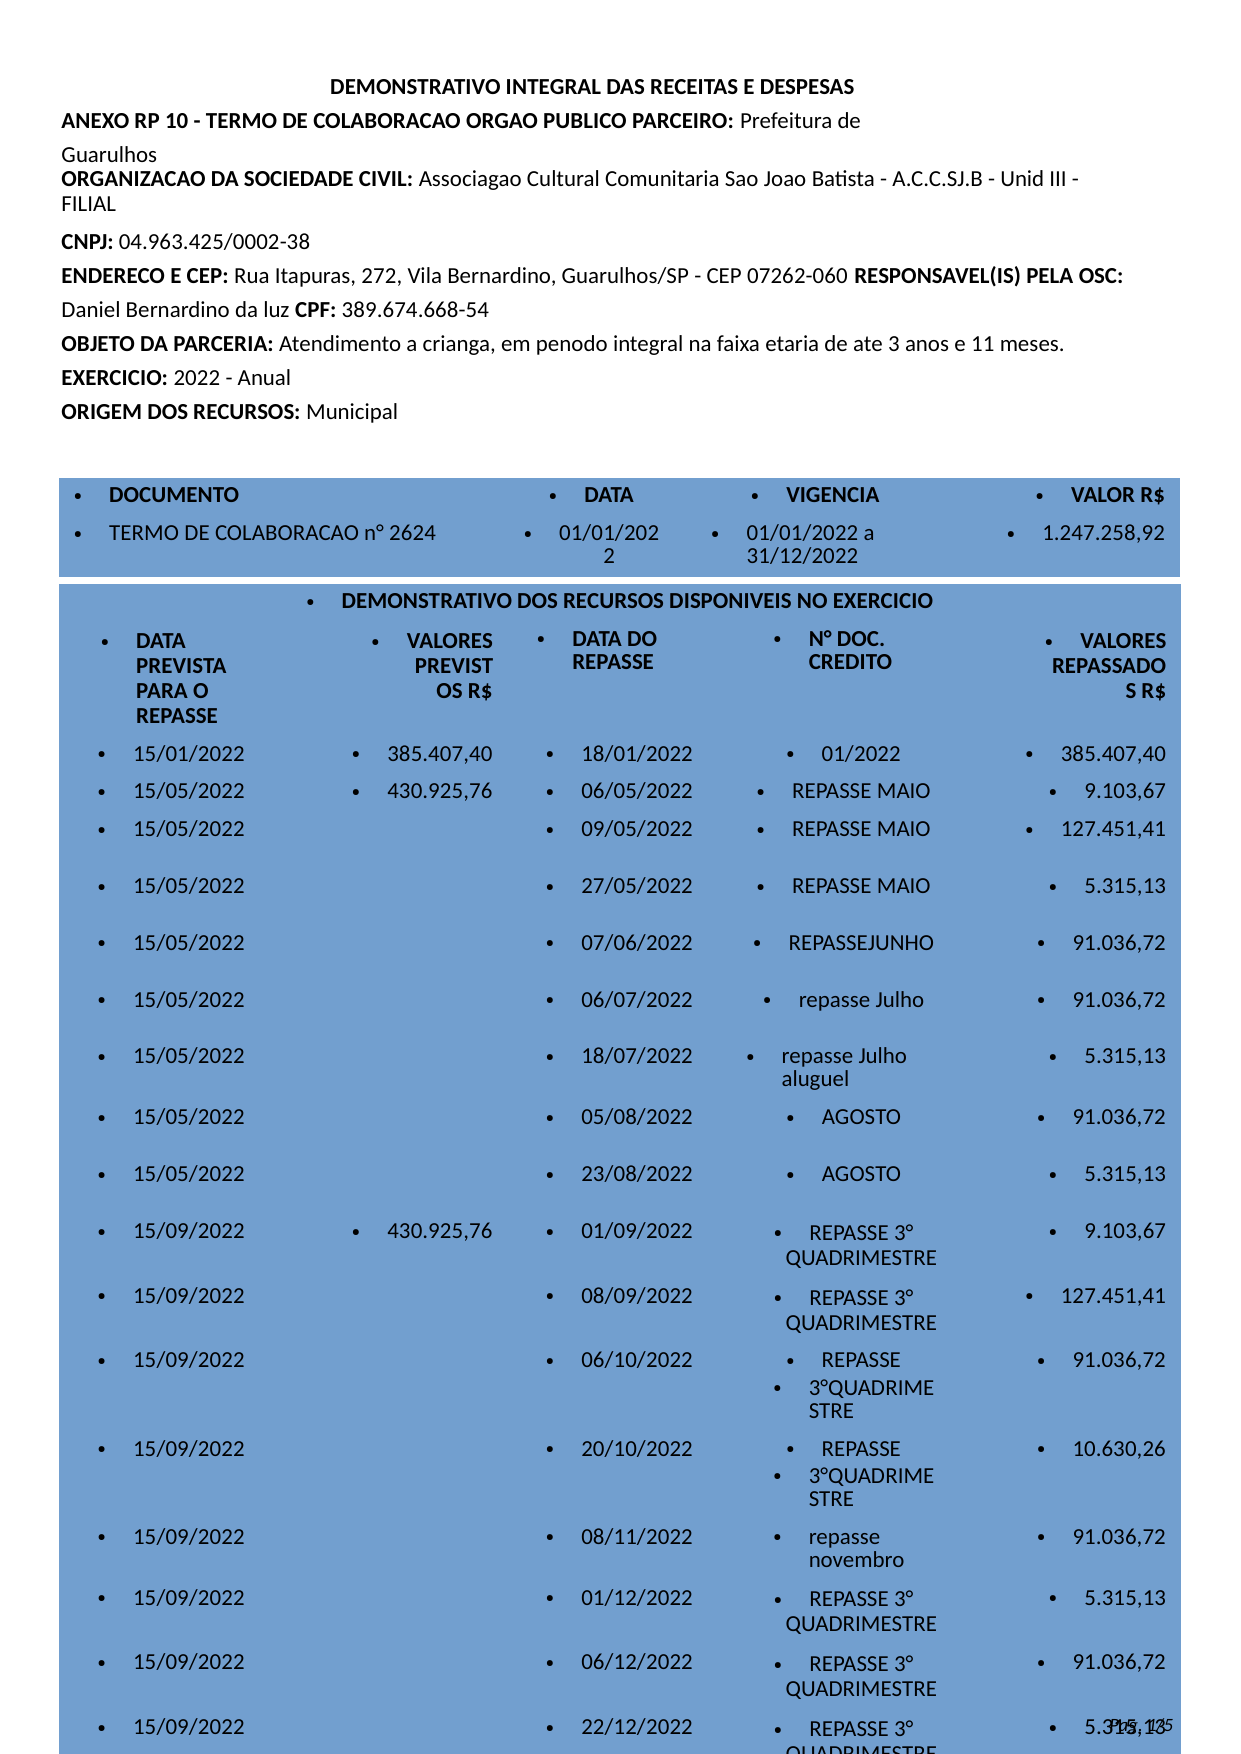

DEMONSTRATIVO INTEGRAL DAS RECEITAS E DESPESAS ANEXO RP 10 - TERMO DE COLABORACAO ORGAO PUBLICO PARCEIRO: Prefeitura de Guarulhos
ORGANIZACAO DA SOCIEDADE CIVIL: Associagao Cultural Comunitaria Sao Joao Batista - A.C.C.SJ.B - Unid III -FILIAL
CNPJ: 04.963.425/0002-38
ENDERECO E CEP: Rua Itapuras, 272, Vila Bernardino, Guarulhos/SP - CEP 07262-060 RESPONSAVEL(IS) PELA OSC: Daniel Bernardino da luz CPF: 389.674.668-54
OBJETO DA PARCERIA: Atendimento a crianga, em penodo integral na faixa etaria de ate 3 anos e 11 meses.
EXERCICIO: 2022 - Anual
ORIGEM DOS RECURSOS: Municipal
| DOCUMENTO | DATA | VIGENCIA | VALOR R$ |
| --- | --- | --- | --- |
| TERMO DE COLABORACAO n° 2624 | 01/01/2022 | 01/01/2022 a 31/12/2022 | 1.247.258,92 |
| DEMONSTRATIVO DOS RECURSOS DISPONIVEIS NO EXERCICIO | | | | |
| --- | --- | --- | --- | --- |
| DATA PREVISTA PARA O REPASSE | VALORES PREVISTOS R$ | DATA DO REPASSE | N° DOC. CREDITO | VALORES REPASSADOS R$ |
| 15/01/2022 | 385.407,40 | 18/01/2022 | 01/2022 | 385.407,40 |
| 15/05/2022 | 430.925,76 | 06/05/2022 | REPASSE MAIO | 9.103,67 |
| 15/05/2022 | | 09/05/2022 | REPASSE MAIO | 127.451,41 |
| 15/05/2022 | | 27/05/2022 | REPASSE MAIO | 5.315,13 |
| 15/05/2022 | | 07/06/2022 | REPASSEJUNHO | 91.036,72 |
| 15/05/2022 | | 06/07/2022 | repasse Julho | 91.036,72 |
| 15/05/2022 | | 18/07/2022 | repasse Julho aluguel | 5.315,13 |
| 15/05/2022 | | 05/08/2022 | AGOSTO | 91.036,72 |
| 15/05/2022 | | 23/08/2022 | AGOSTO | 5.315,13 |
| 15/09/2022 | 430.925,76 | 01/09/2022 | REPASSE 3° QUADRIMESTRE | 9.103,67 |
| 15/09/2022 | | 08/09/2022 | REPASSE 3° QUADRIMESTRE | 127.451,41 |
| 15/09/2022 | | 06/10/2022 | REPASSE 3°QUADRIMESTRE | 91.036,72 |
| 15/09/2022 | | 20/10/2022 | REPASSE 3°QUADRIMESTRE | 10.630,26 |
| 15/09/2022 | | 08/11/2022 | repasse novembro | 91.036,72 |
| 15/09/2022 | | 01/12/2022 | REPASSE 3° QUADRIMESTRE | 5.315,13 |
| 15/09/2022 | | 06/12/2022 | REPASSE 3° QUADRIMESTRE | 91.036,72 |
| 15/09/2022 | | 22/12/2022 | REPASSE 3° QUADRIMESTRE | 5.315,13 |
| (A) Saldo do Exercicio Anterior | | | | 0,00 |
| (B) REPASSES PUBLICOS NO EXERCICIO | | | | 1.241.943,79 |
| (C) RECEITAS COM APLICACOES FINANCEIRAS DOS REPASSES PUBLICOS | | | | 8.324,37 |
| (D) OUTRAS RECEITAS DECORRENTES DA EXECUCAO DO AJUSTE | | | | 0,00 |
| (E) TOTAL DE RECURSOS PUBLICOS (A + B + C + D) | | | | 1.250.268,16 |
Pag. 1/5